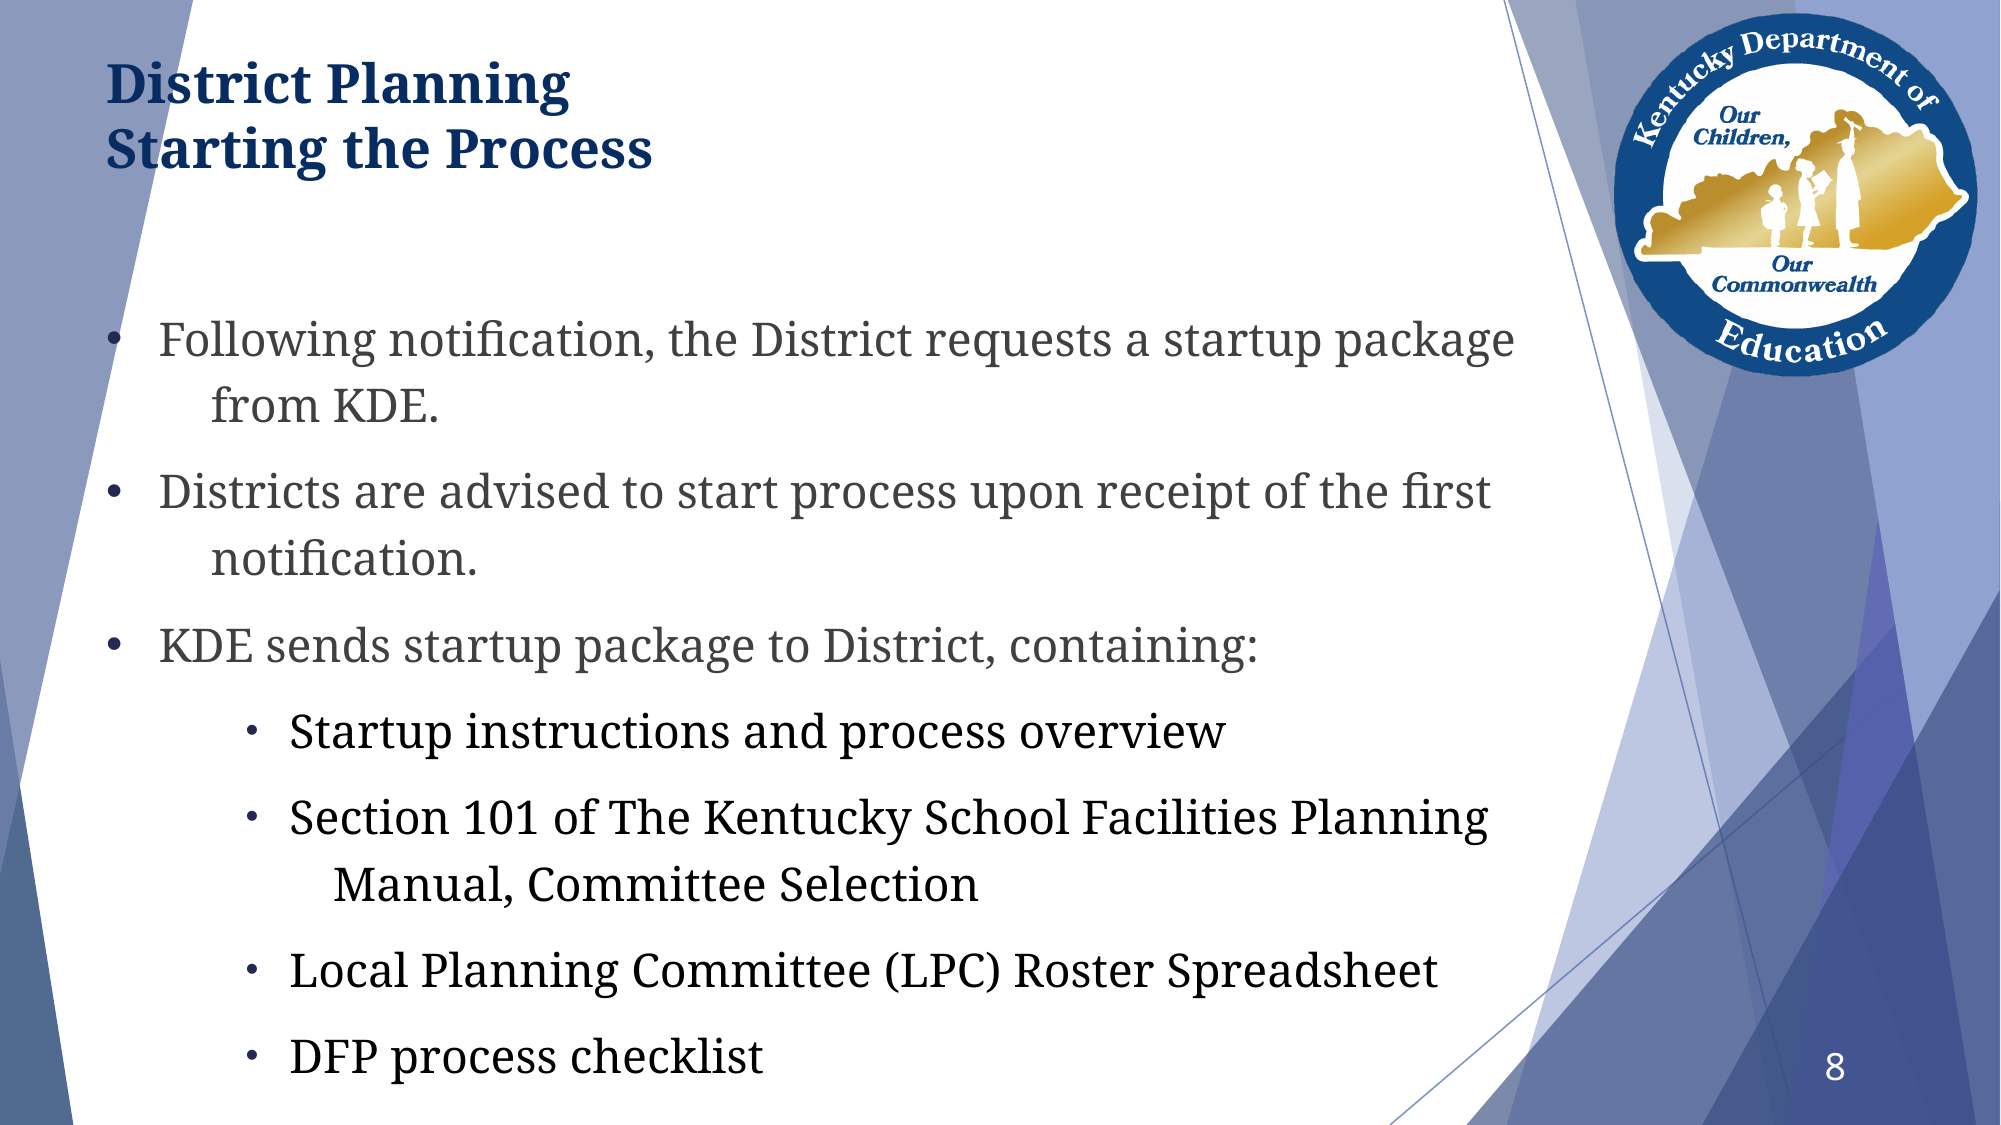

# District Planning Starting the Process
Following notification, the District requests a startup package from KDE.
Districts are advised to start process upon receipt of the first notification.
KDE sends startup package to District, containing:
Startup instructions and process overview
Section 101 of The Kentucky School Facilities Planning Manual, Committee Selection
Local Planning Committee (LPC) Roster Spreadsheet
DFP process checklist